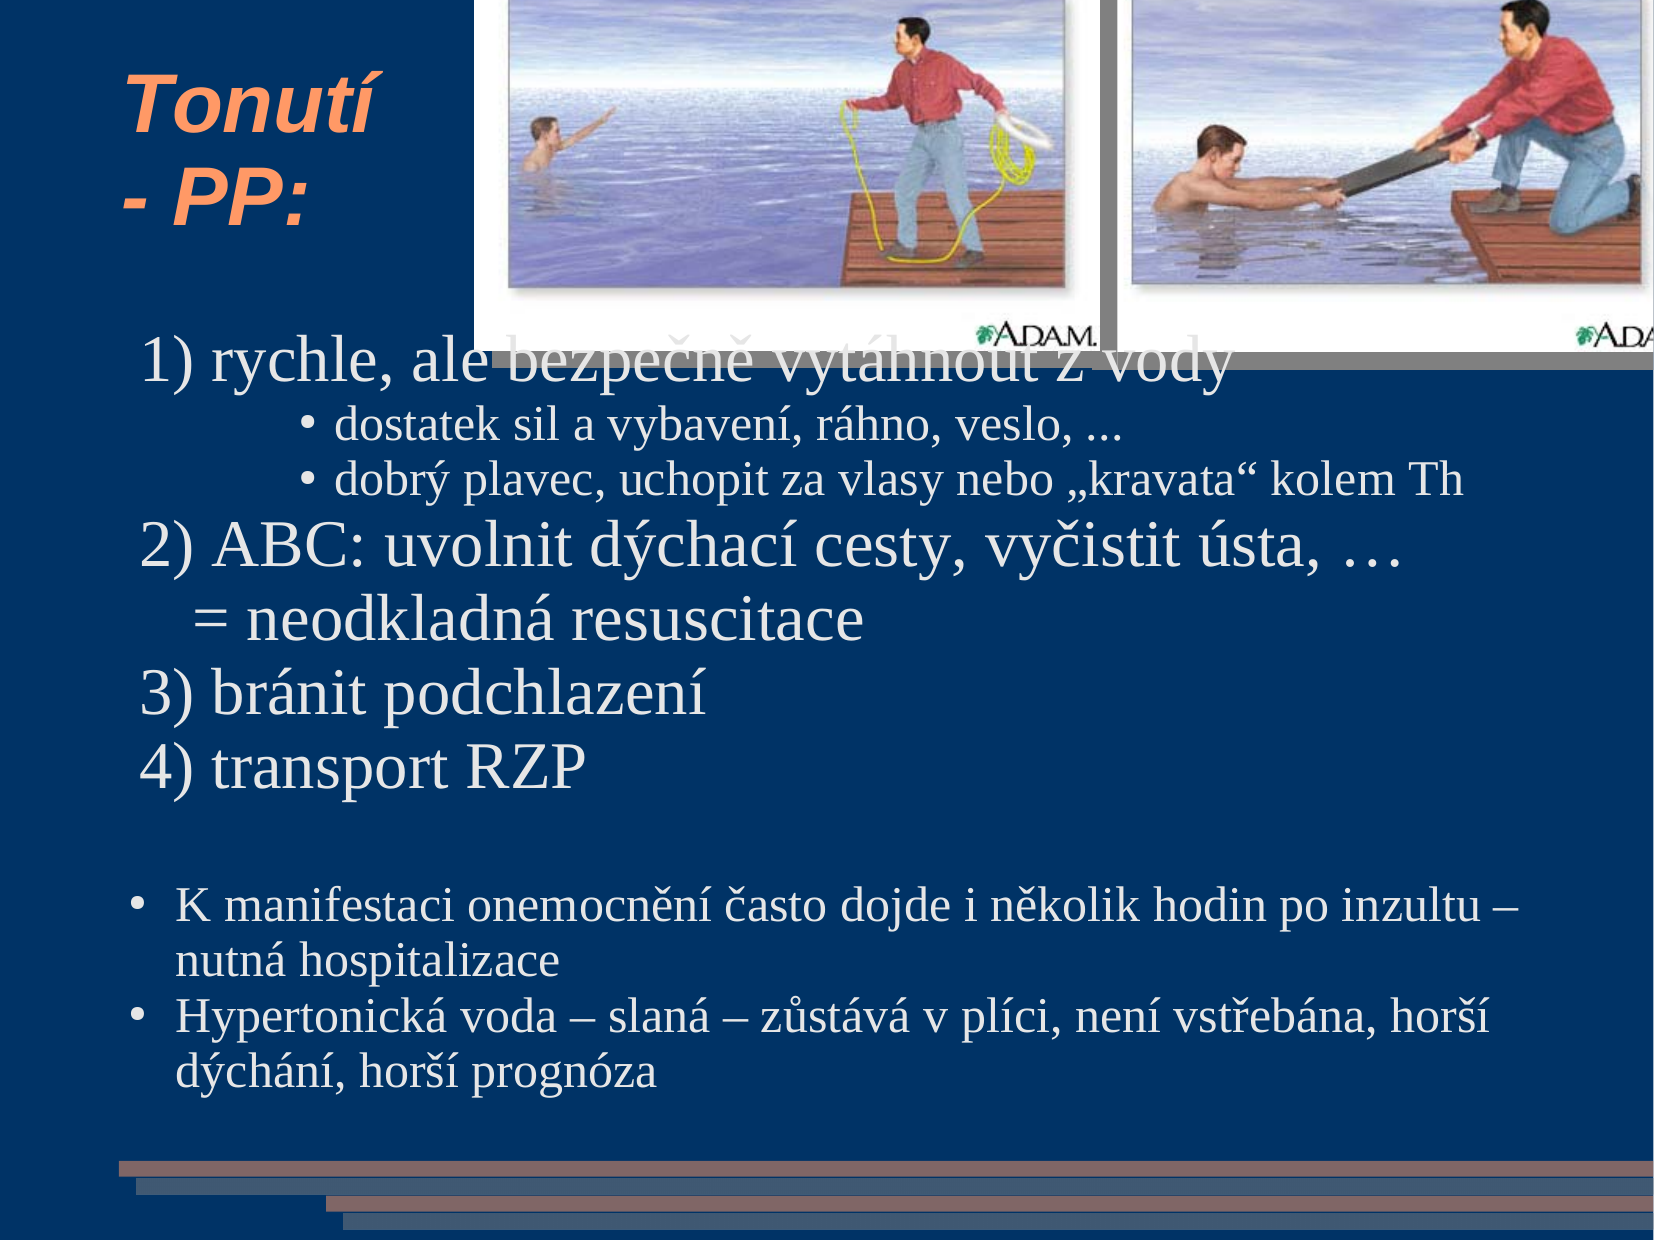

# Tonutí - PP:
 rychle, ale bezpečně vytáhnout z vody
dostatek sil a vybavení, ráhno, veslo, ...
dobrý plavec, uchopit za vlasy nebo „kravata“ kolem Th
 ABC: uvolnit dýchací cesty, vyčistit ústa, …
= neodkladná resuscitace
 bránit podchlazení
 transport RZP
K manifestaci onemocnění často dojde i několik hodin po inzultu – nutná hospitalizace
Hypertonická voda – slaná – zůstává v plíci, není vstřebána, horší dýchání, horší prognóza